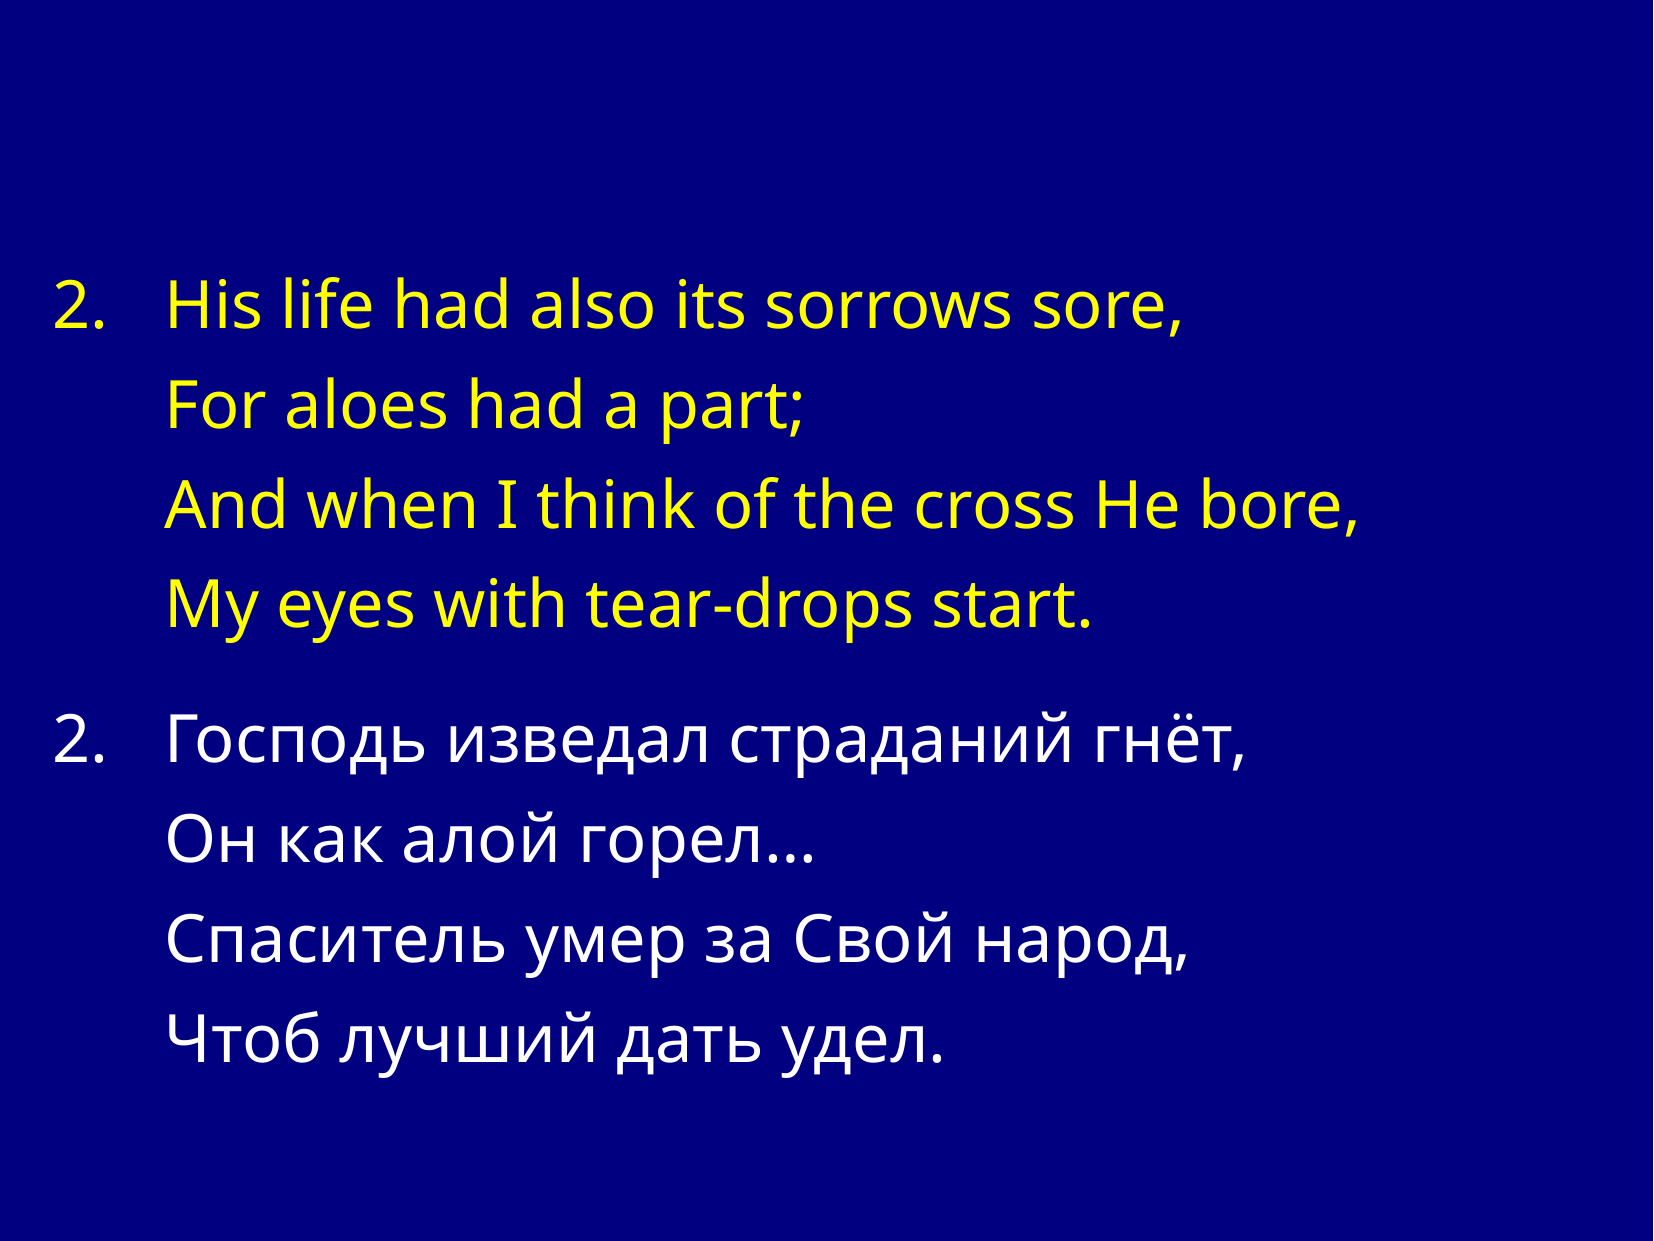

2.	His life had also its sorrows sore,
	For aloes had a part;
	And when I think of the cross He bore,
	My eyes with tear-drops start.
2.	Господь изведал страданий гнёт,
	Он как алой горел…
	Спаситель умер за Свой народ,
	Чтоб лучший дать удел.